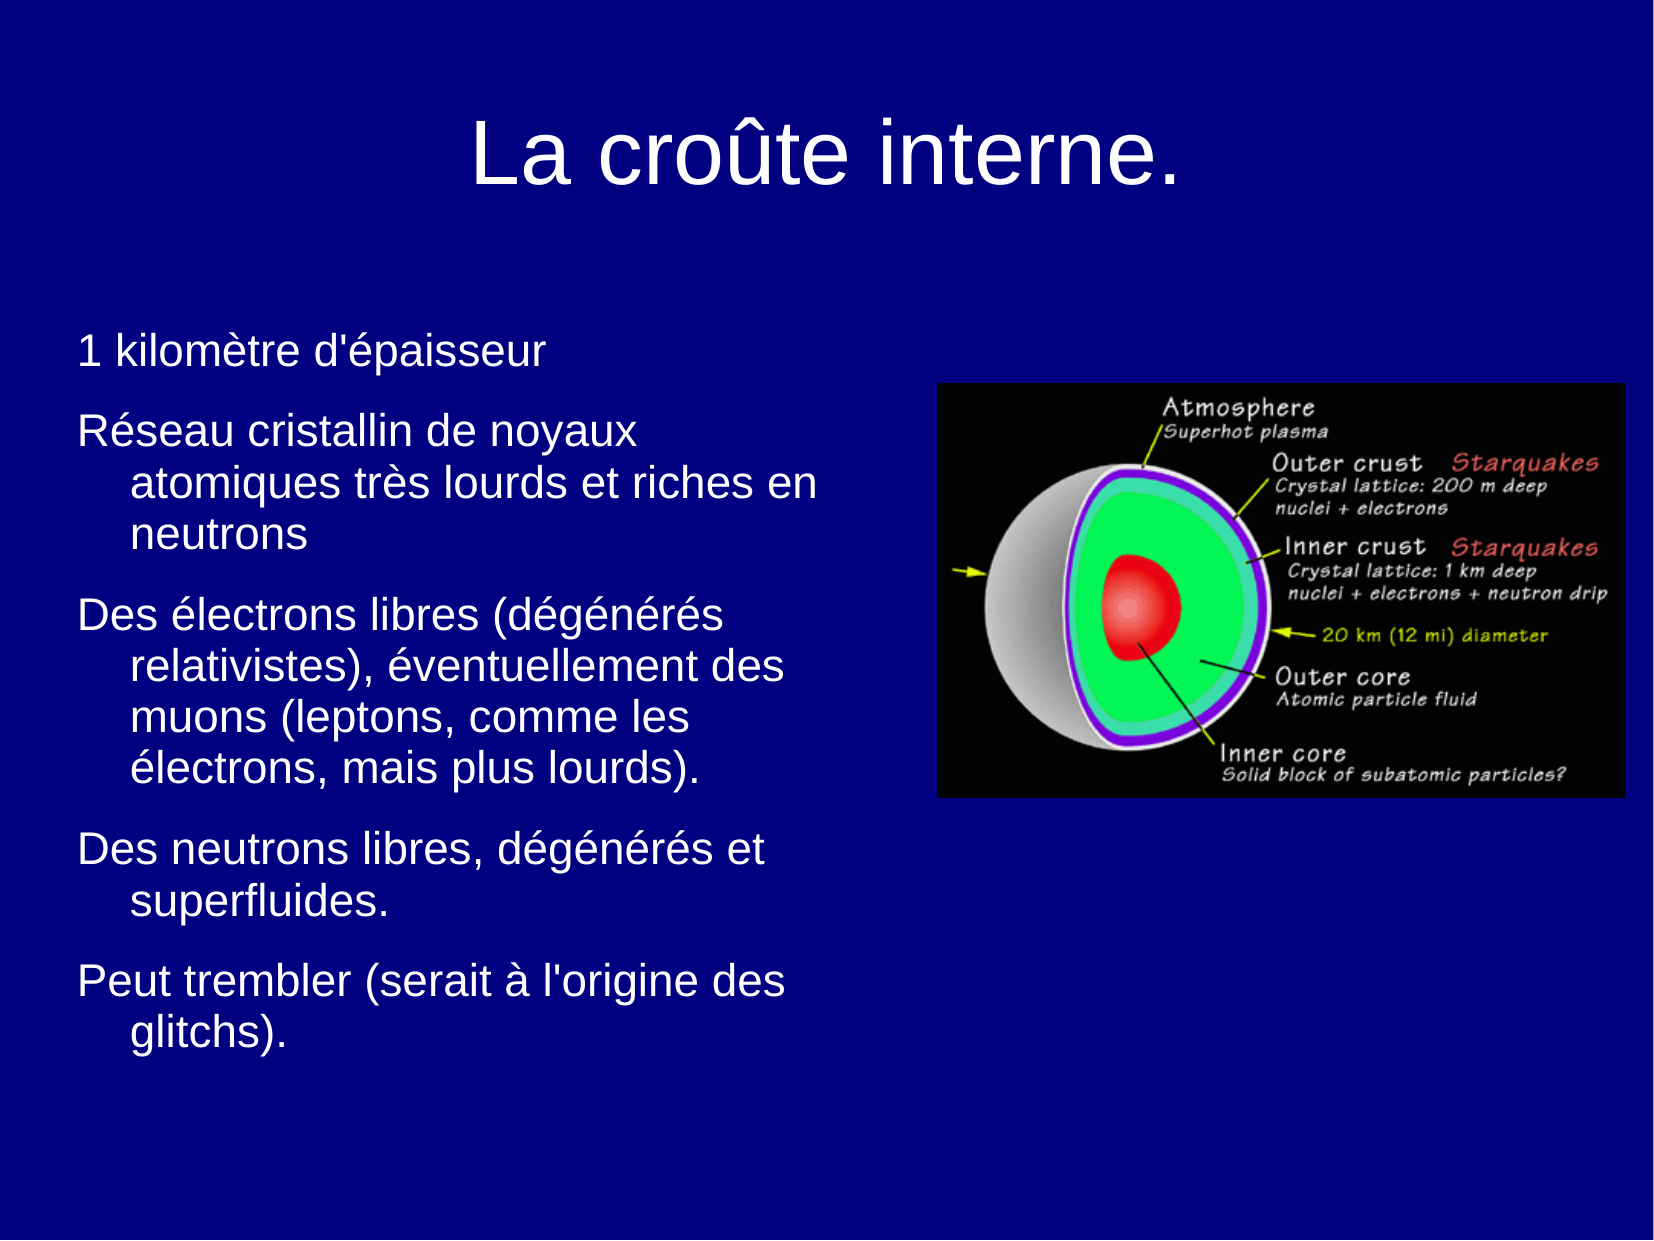

# La croûte interne.
1 kilomètre d'épaisseur
Réseau cristallin de noyaux atomiques très lourds et riches en neutrons
Des électrons libres (dégénérés relativistes), éventuellement des muons (leptons, comme les électrons, mais plus lourds).
Des neutrons libres, dégénérés et superfluides.
Peut trembler (serait à l'origine des glitchs).